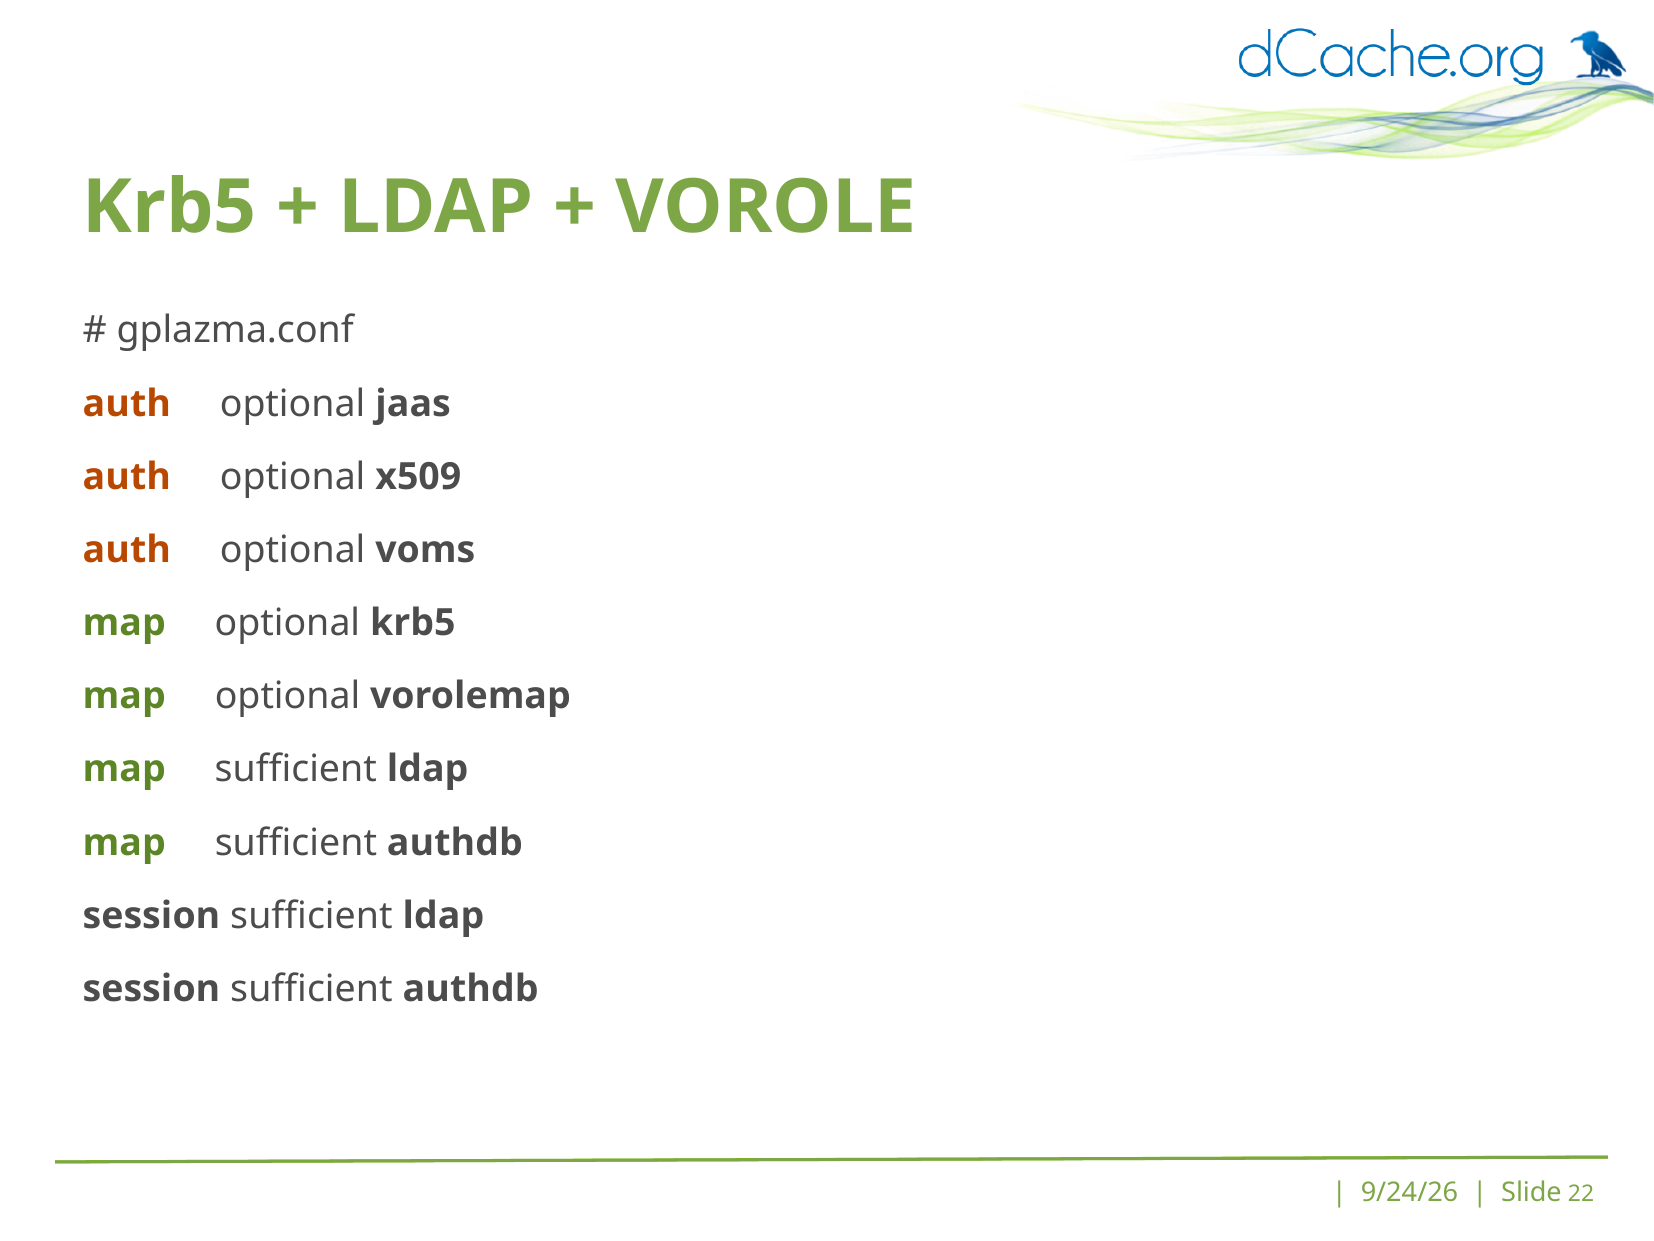

# Krb5 + LDAP + VOROLE
# gplazma.conf
auth optional jaas
auth optional x509
auth optional voms
map optional krb5
map optional vorolemap
map sufficient ldap
map sufficient authdb
session sufficient ldap
session sufficient authdb
22